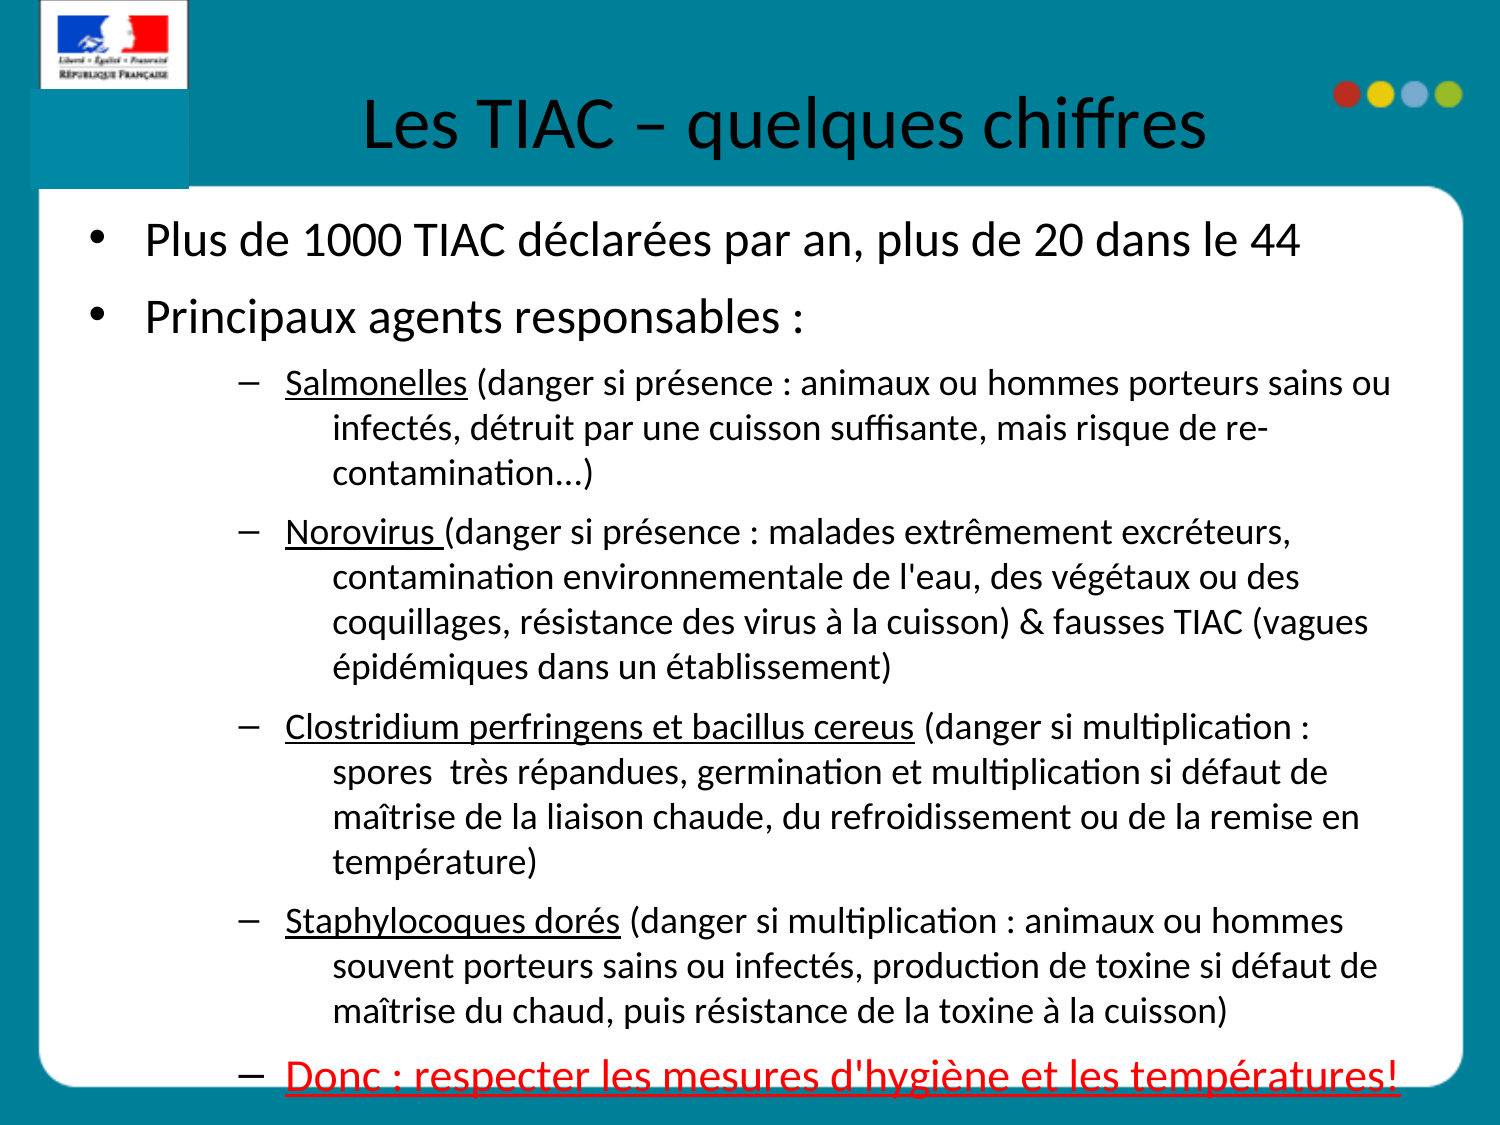

# Les TIAC – quelques chiffres
Plus de 1000 TIAC déclarées par an, plus de 20 dans le 44
Principaux agents responsables :
Salmonelles (danger si présence : animaux ou hommes porteurs sains ou infectés, détruit par une cuisson suffisante, mais risque de re-contamination...)
Norovirus (danger si présence : malades extrêmement excréteurs, contamination environnementale de l'eau, des végétaux ou des coquillages, résistance des virus à la cuisson) & fausses TIAC (vagues épidémiques dans un établissement)
Clostridium perfringens et bacillus cereus (danger si multiplication : spores très répandues, germination et multiplication si défaut de maîtrise de la liaison chaude, du refroidissement ou de la remise en température)
Staphylocoques dorés (danger si multiplication : animaux ou hommes souvent porteurs sains ou infectés, production de toxine si défaut de maîtrise du chaud, puis résistance de la toxine à la cuisson)
Donc : respecter les mesures d'hygiène et les températures!